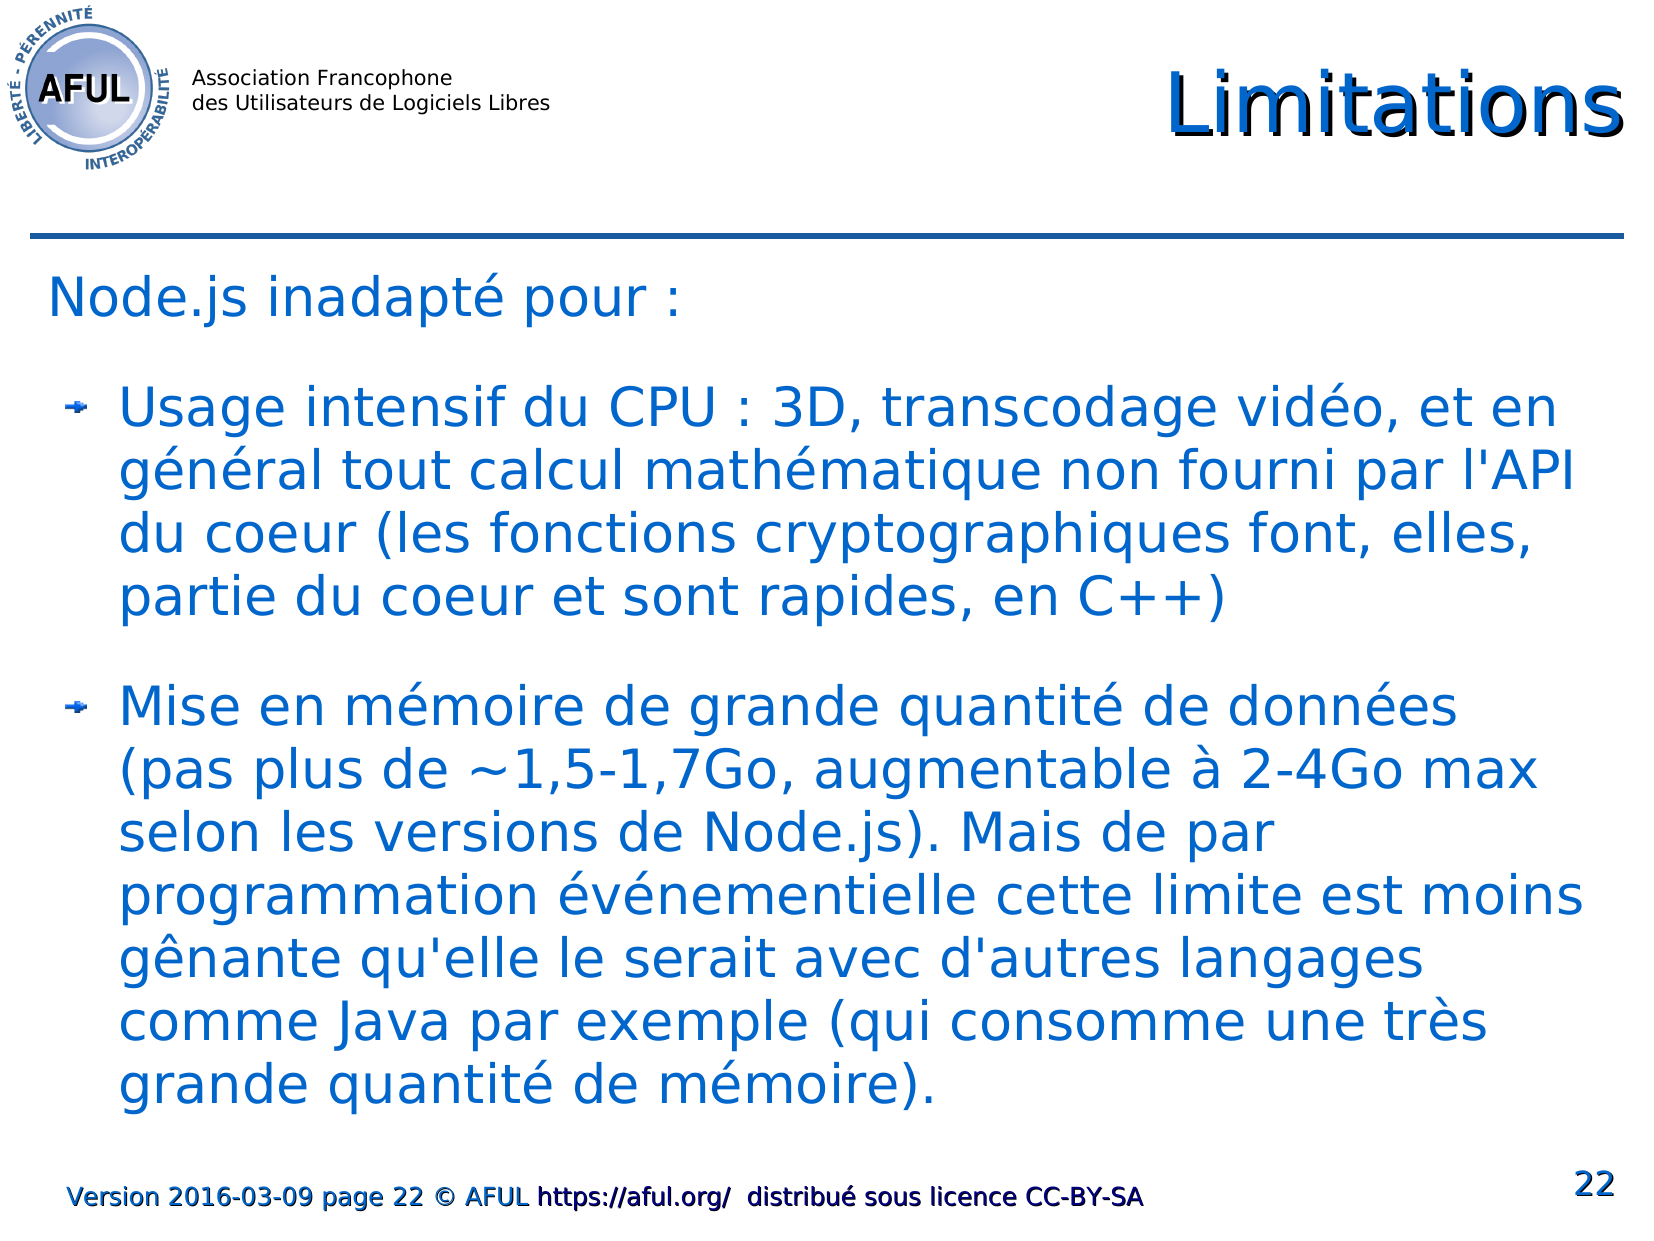

# Limitations
Node.js inadapté pour :
Usage intensif du CPU : 3D, transcodage vidéo, et en général tout calcul mathématique non fourni par l'API du coeur (les fonctions cryptographiques font, elles, partie du coeur et sont rapides, en C++)
Mise en mémoire de grande quantité de données (pas plus de ~1,5-1,7Go, augmentable à 2-4Go max selon les versions de Node.js). Mais de par programmation événementielle cette limite est moins gênante qu'elle le serait avec d'autres langages comme Java par exemple (qui consomme une très grande quantité de mémoire).